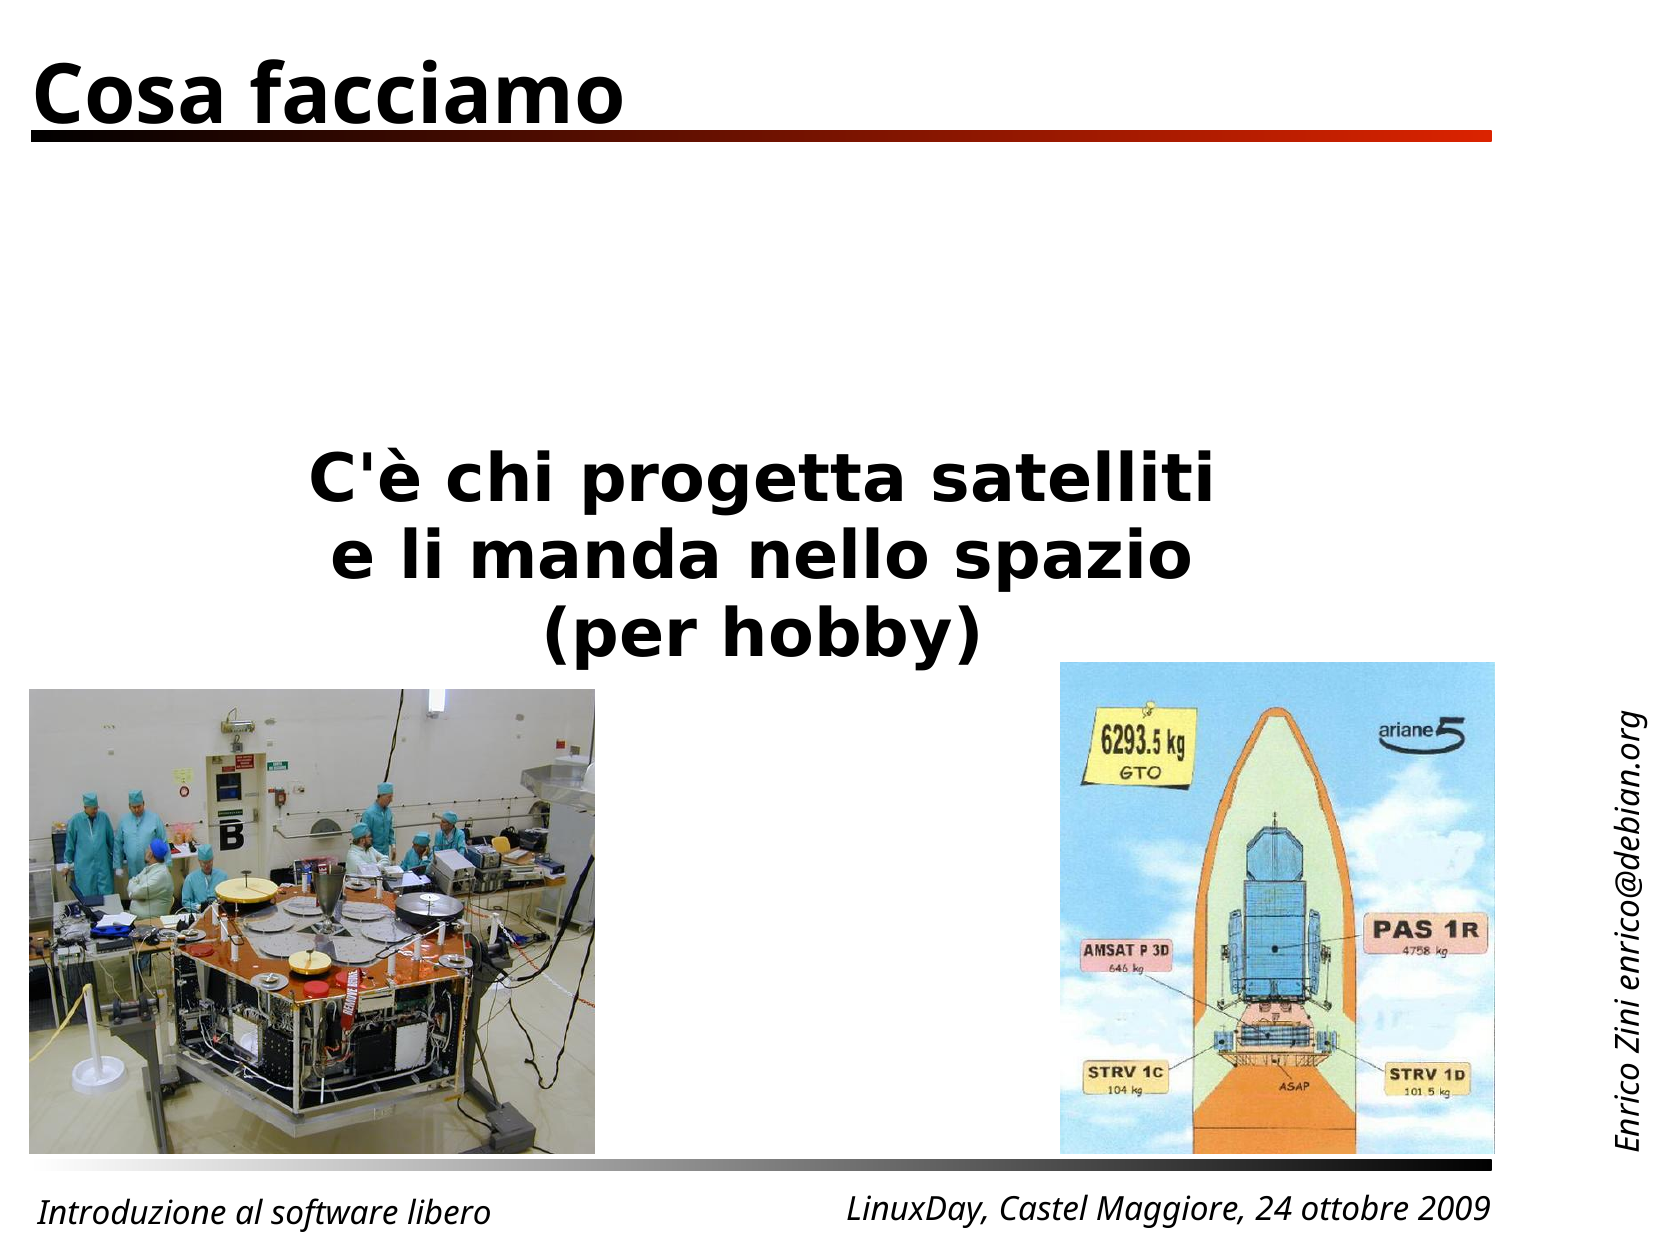

Cosa facciamo
C'è chi progetta satelliti
e li manda nello spazio
(per hobby)